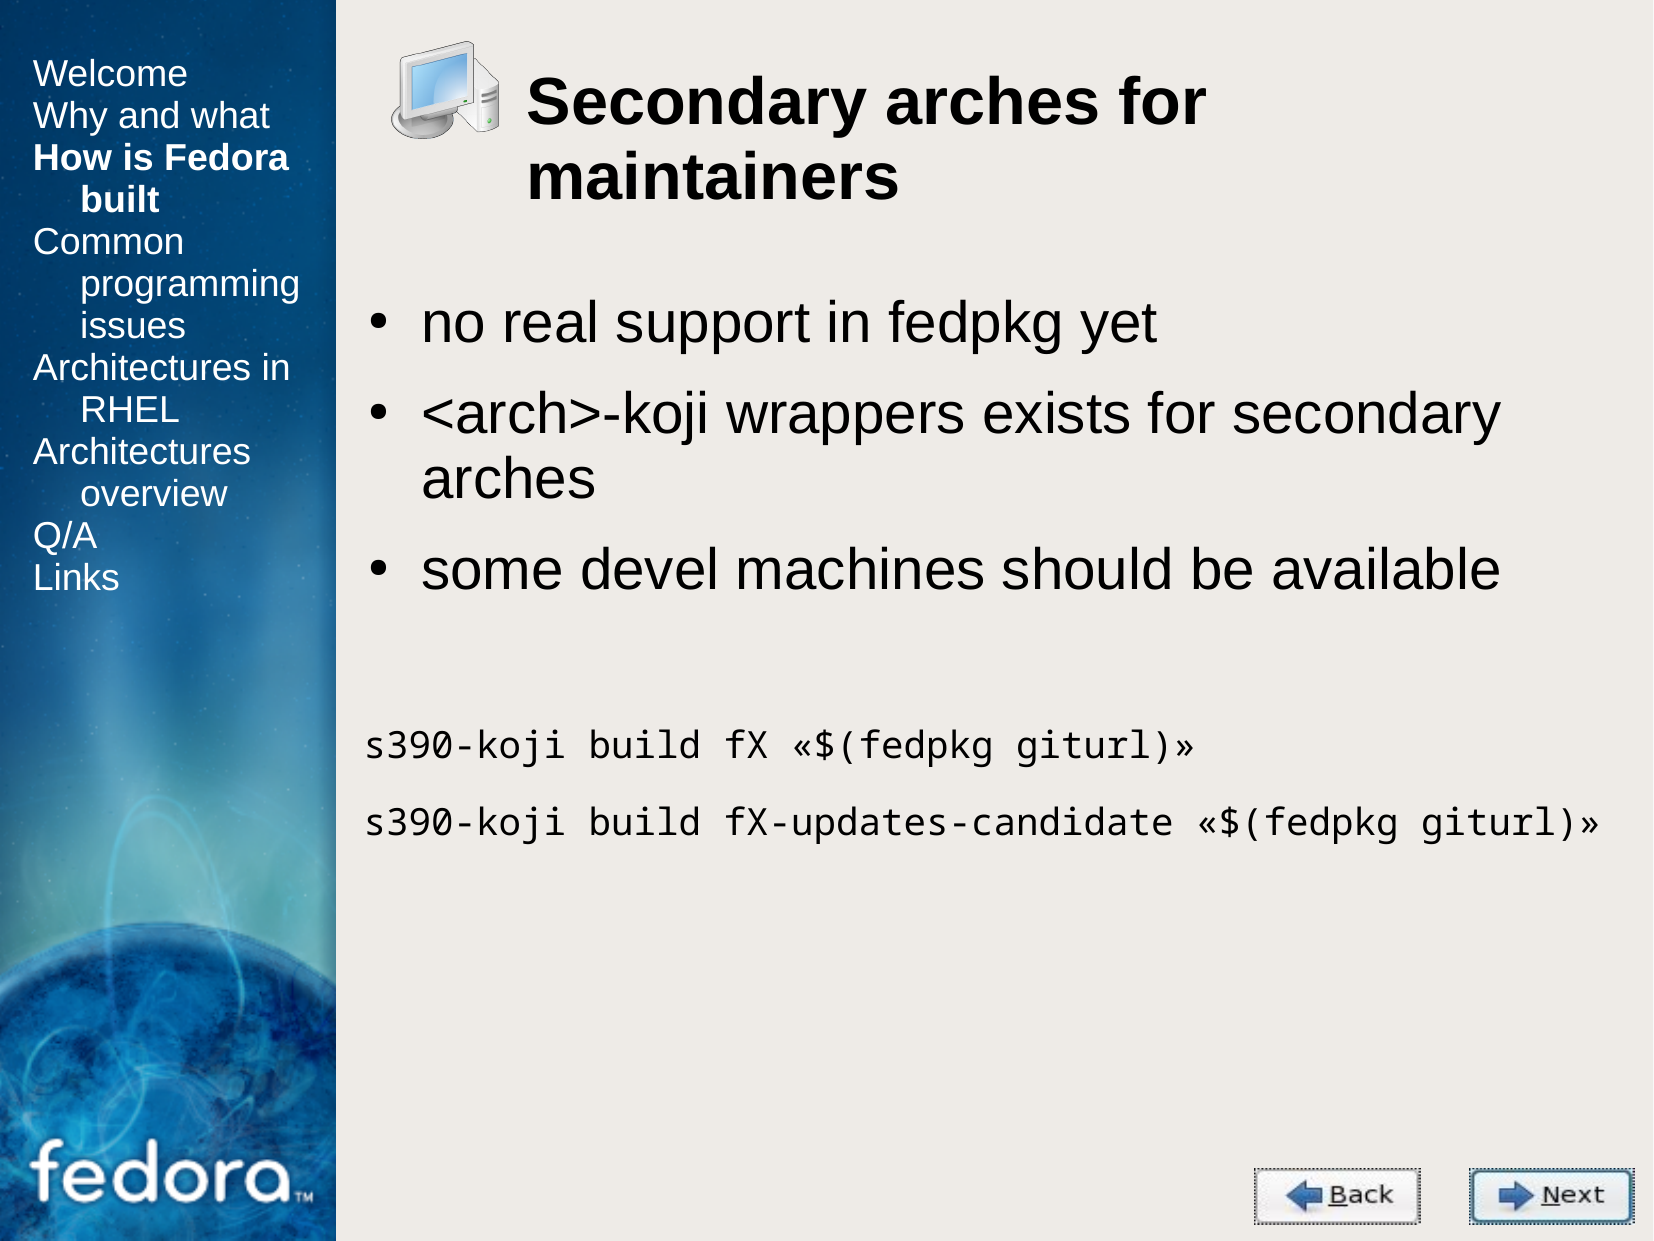

Welcome
Why and what
How is Fedora built
Common programming issues
Architectures in RHEL
Architectures overview
Q/A
Links
# Agenda
Secondary arches for maintainers
no real support in fedpkg yet
<arch>-koji wrappers exists for secondary arches
some devel machines should be available
s390-koji build fX «$(fedpkg giturl)»
s390-koji build fX-updates-candidate «$(fedpkg giturl)»